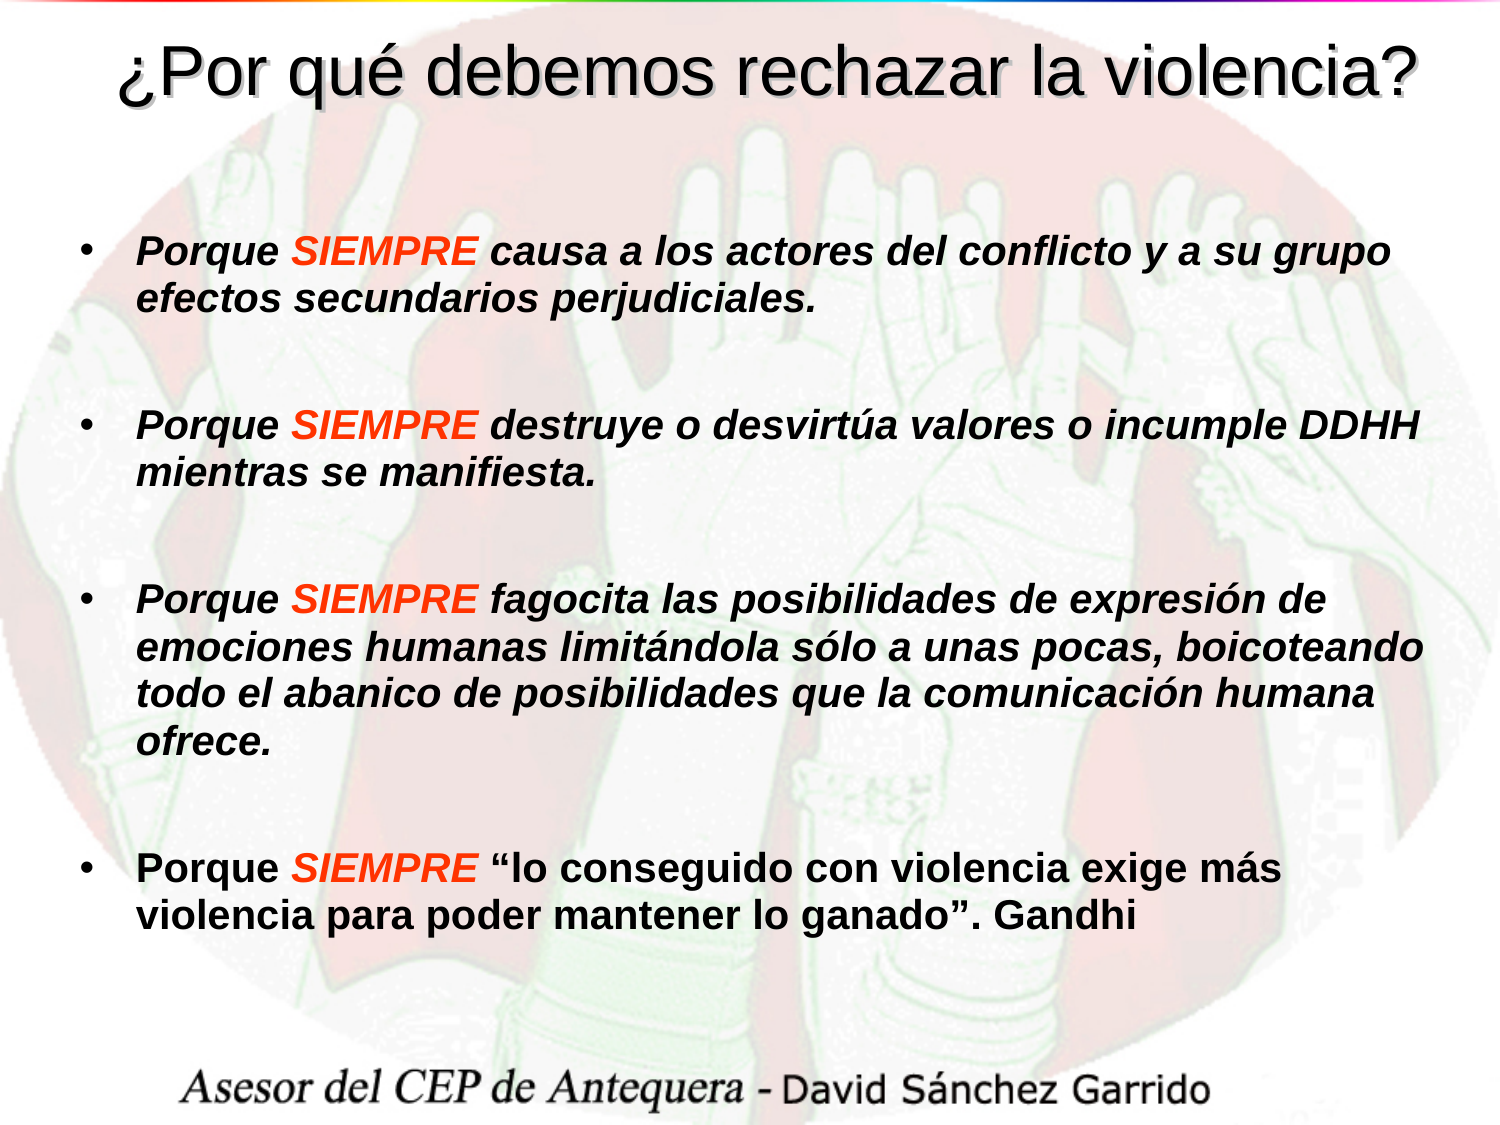

¿Por qué debemos rechazar la violencia?
Porque SIEMPRE causa a los actores del conflicto y a su grupo efectos secundarios perjudiciales.
Porque SIEMPRE destruye o desvirtúa valores o incumple DDHH mientras se manifiesta.
Porque SIEMPRE fagocita las posibilidades de expresión de emociones humanas limitándola sólo a unas pocas, boicoteando todo el abanico de posibilidades que la comunicación humana ofrece.
Porque SIEMPRE “lo conseguido con violencia exige más violencia para poder mantener lo ganado”. Gandhi